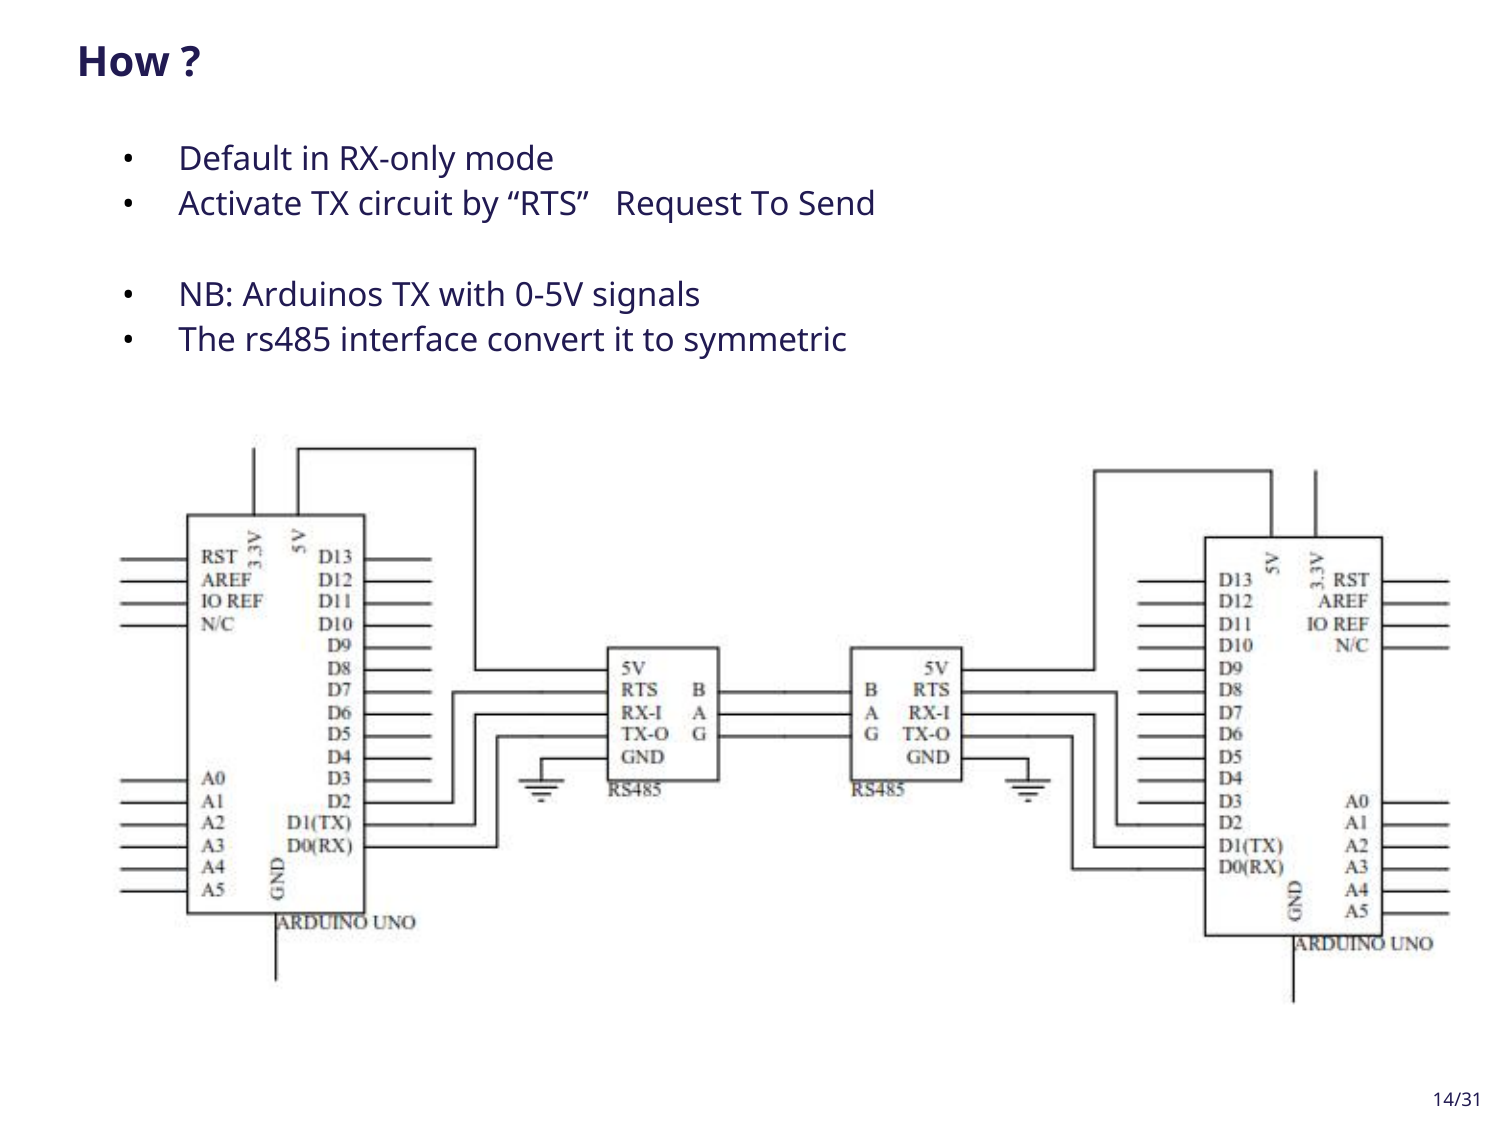

# How ?
Default in RX-only mode
Activate TX circuit by “RTS” Request To Send
NB: Arduinos TX with 0-5V signals
The rs485 interface convert it to symmetric